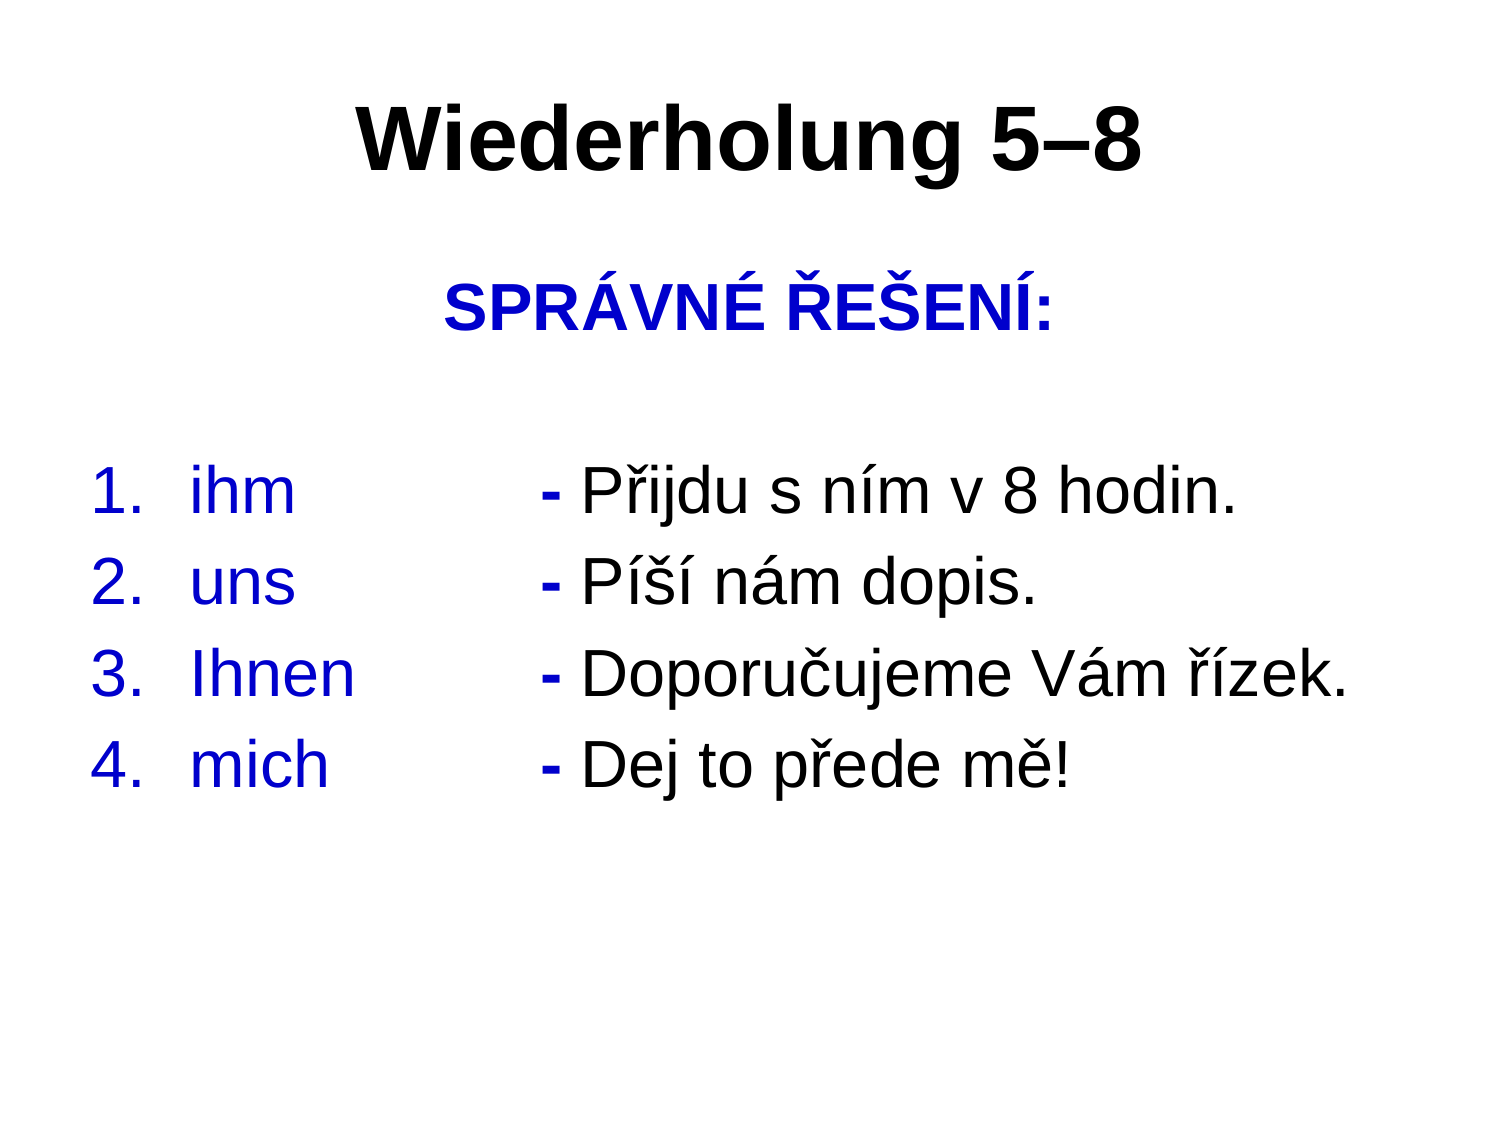

# Wiederholung 5–8
SPRÁVNÉ ŘEŠENÍ:
ihm 		- Přijdu s ním v 8 hodin.
uns		- Píší nám dopis.
Ihnen		- Doporučujeme Vám řízek.
mich		- Dej to přede mě!